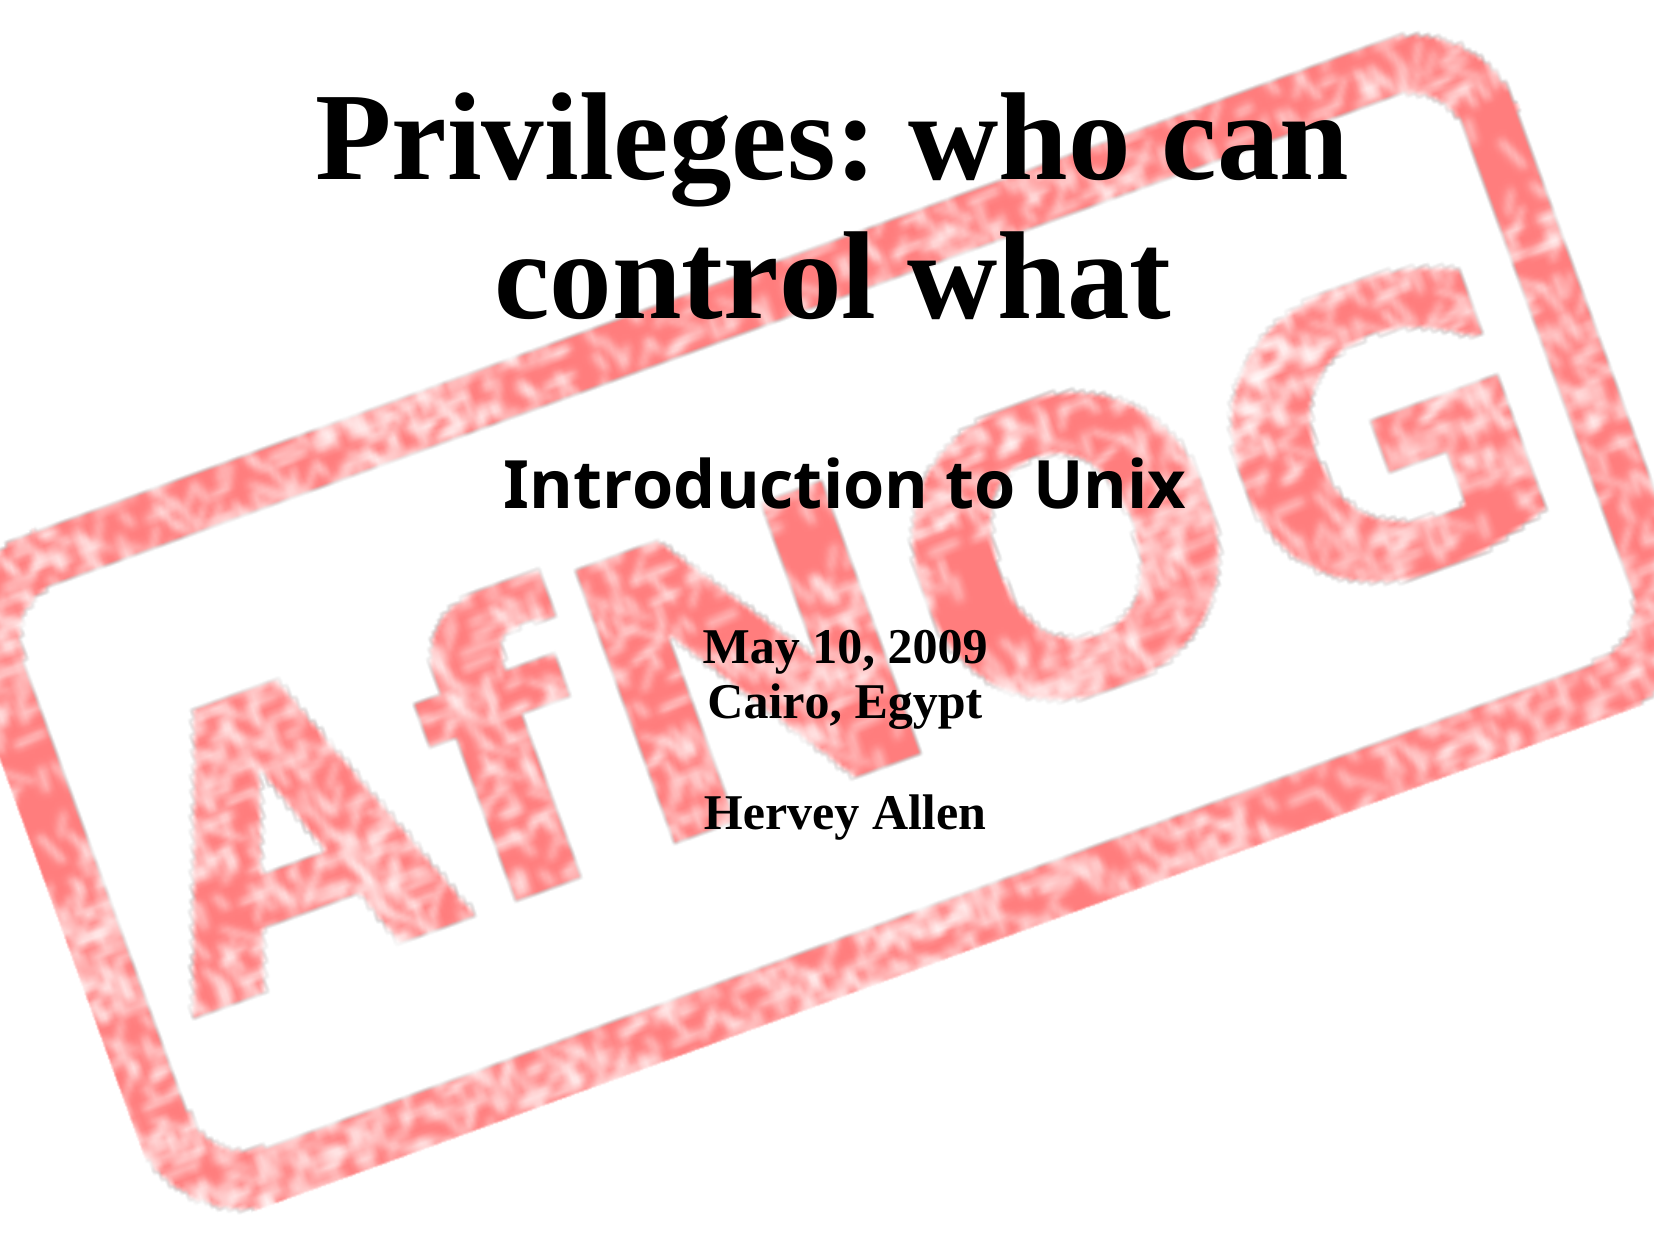

# Privileges: who can control what
Introduction to Unix
May 10, 2009
Cairo, Egypt
Hervey Allen